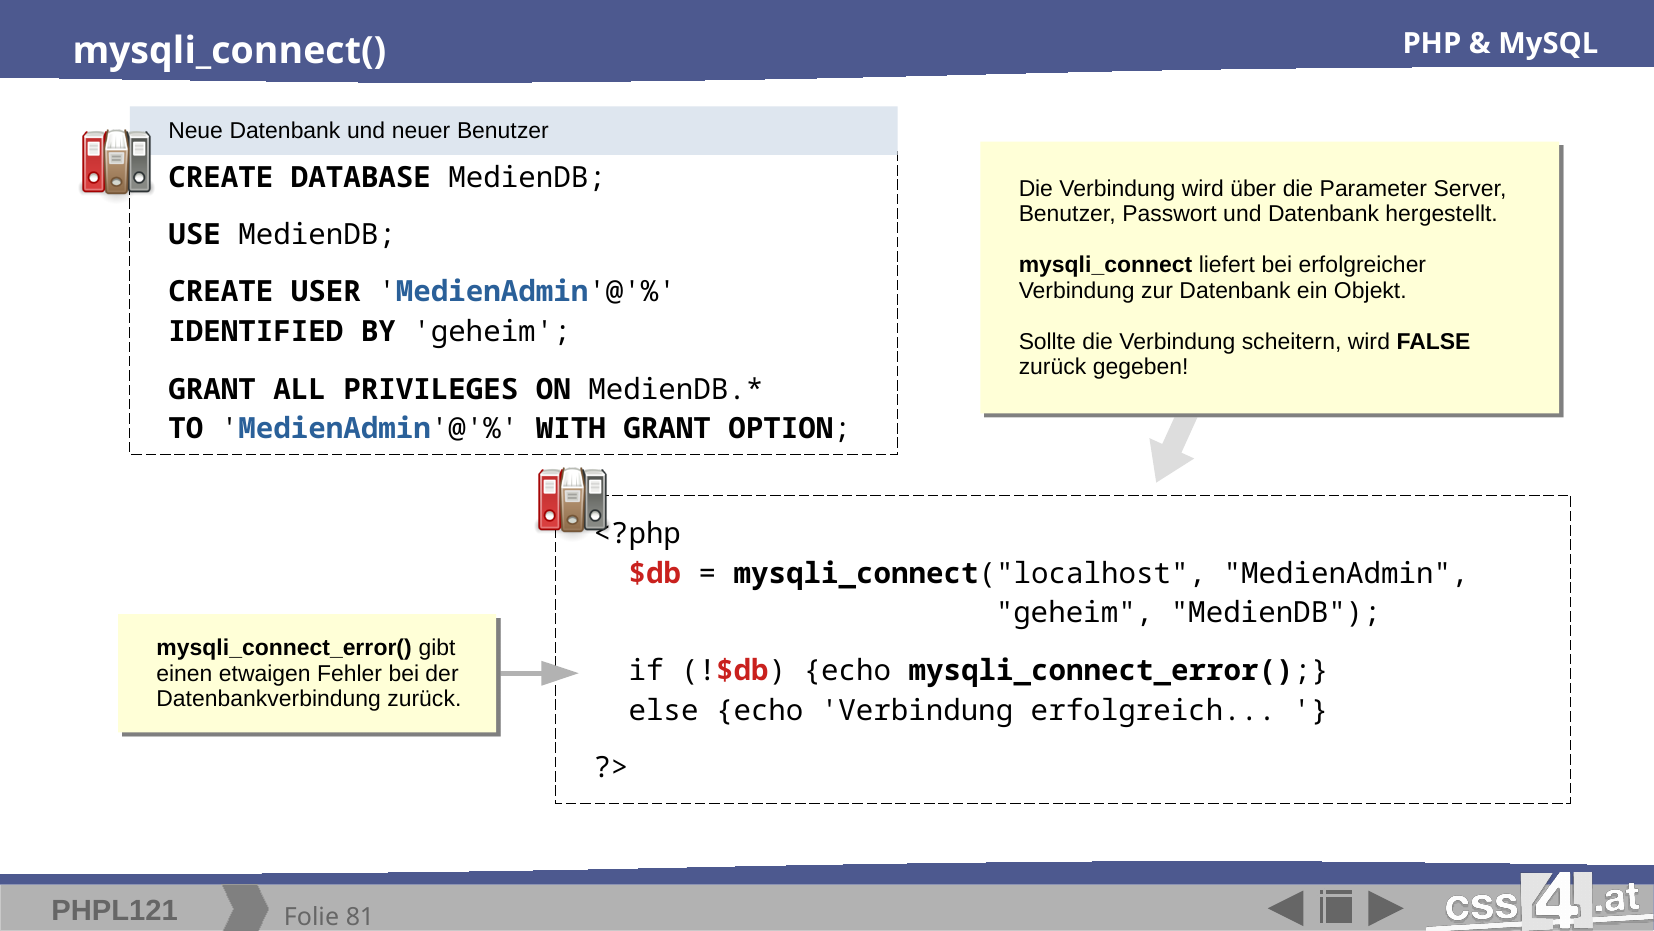

PHP & MySQL
mysqli_connect()
Neue Datenbank und neuer Benutzer
Die Verbindung wird über die Parameter Server, Benutzer, Passwort und Datenbank hergestellt.
mysqli_connect liefert bei erfolgreicher Verbindung zur Datenbank ein Objekt.
Sollte die Verbindung scheitern, wird FALSE zurück gegeben!
CREATE DATABASE MedienDB;
USE MedienDB;
CREATE USER 'MedienAdmin'@'%'
IDENTIFIED BY 'geheim';
GRANT ALL PRIVILEGES ON MedienDB.*
TO 'MedienAdmin'@'%' WITH GRANT OPTION;
<?php
 $db = mysqli_connect("localhost", "MedienAdmin",
 "geheim", "MedienDB");
 if (!$db) {echo mysqli_connect_error();}
 else {echo 'Verbindung erfolgreich... '}
?>
mysqli_connect_error() gibt einen etwaigen Fehler bei der
Datenbankverbindung zurück.
PHPL121
Folie